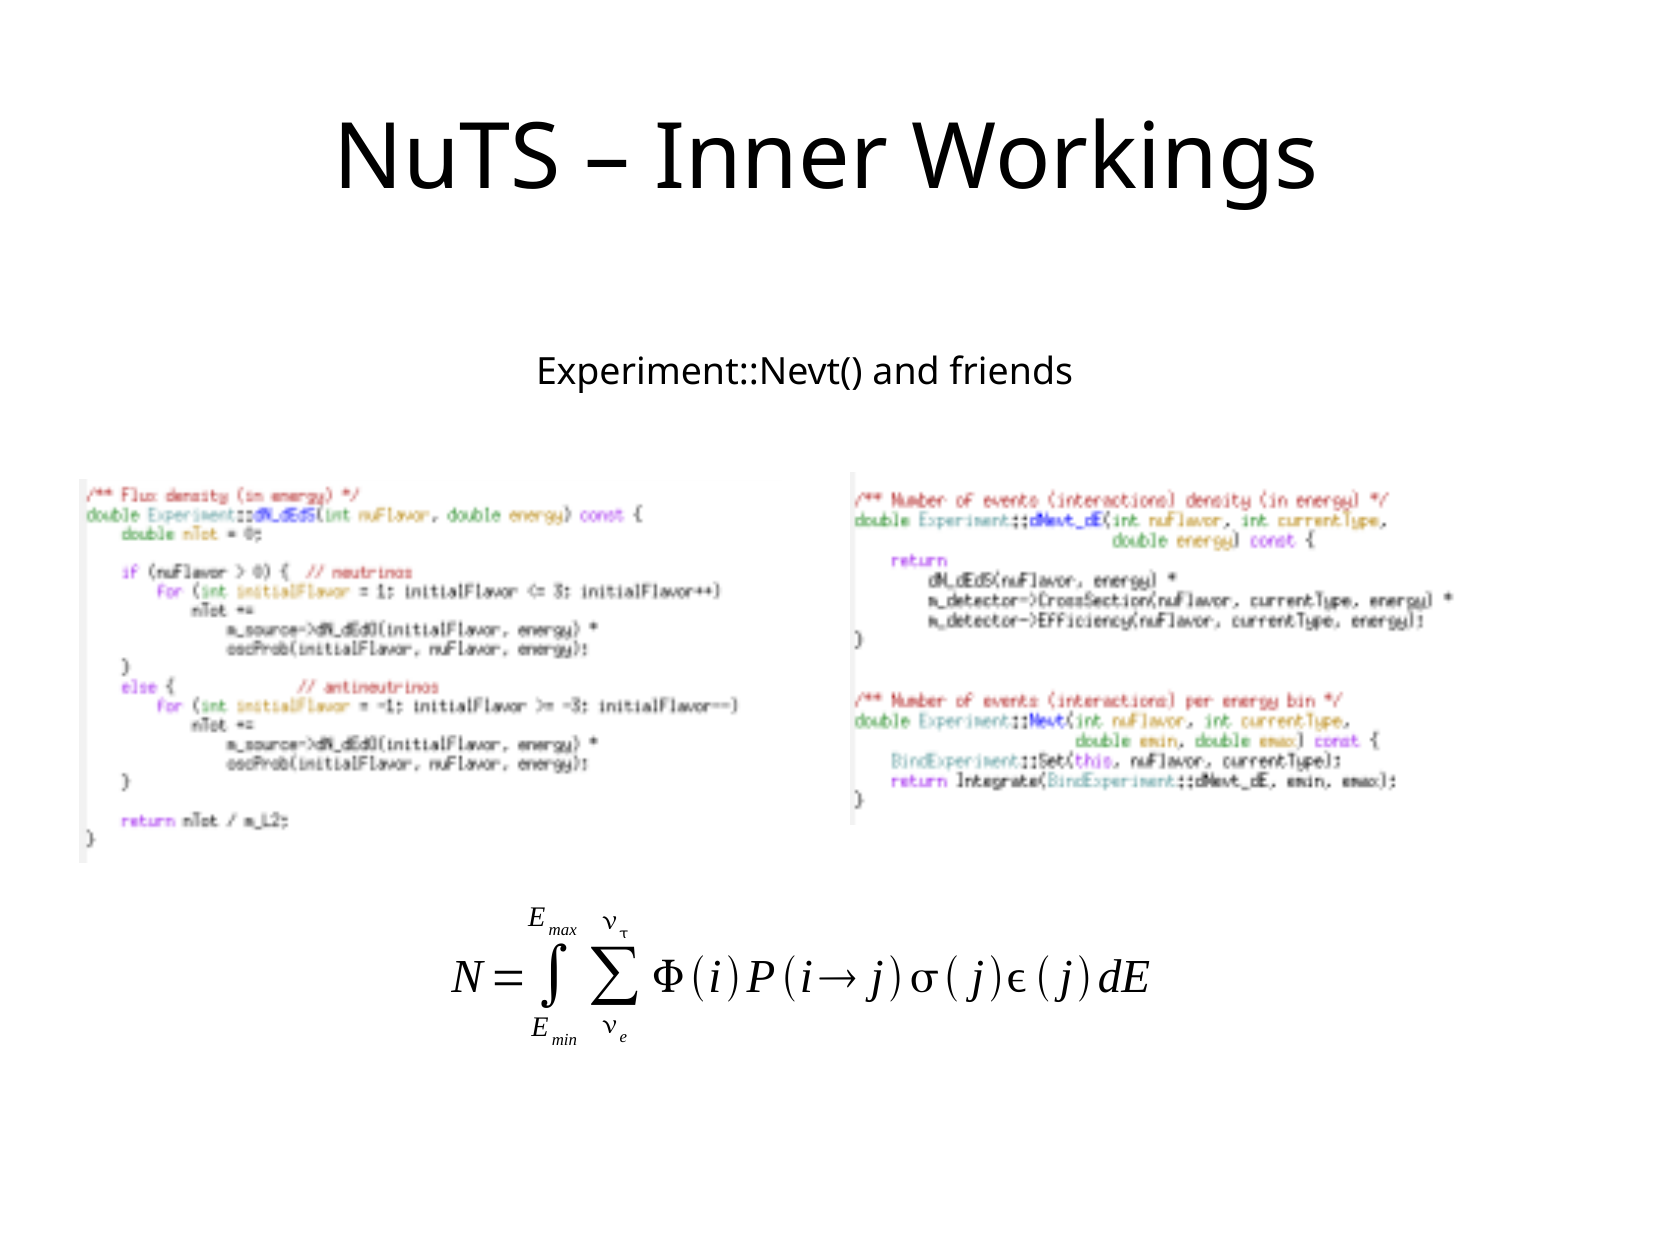

# NuTS – Inner Workings
Experiment::Nevt() and friends